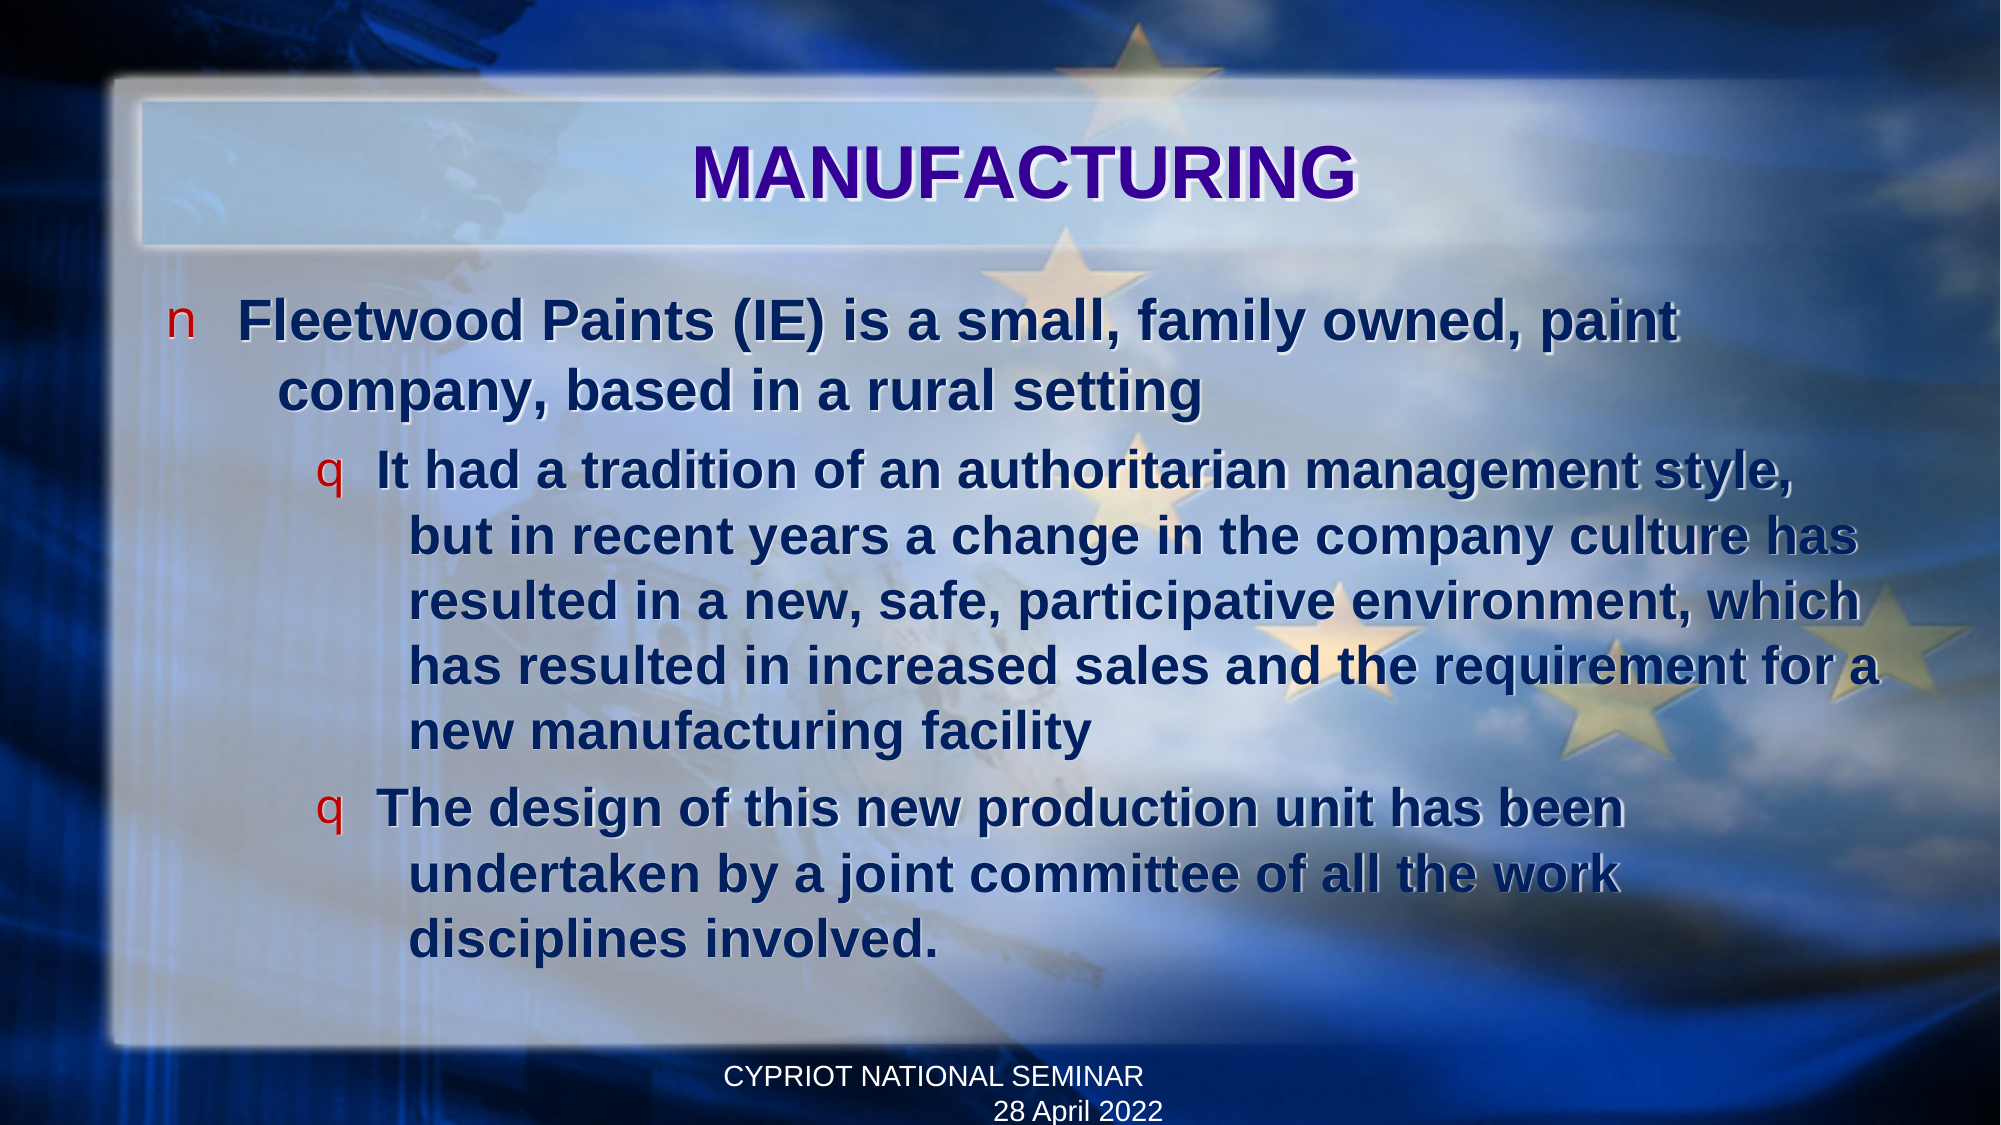

# MANUFACTURING
 Fleetwood Paints (IE) is a small, family owned, paint company, based in a rural setting
 It had a tradition of an authoritarian management style, but in recent years a change in the company culture has resulted in a new, safe, participative environment, which has resulted in increased sales and the requirement for a new manufacturing facility
 The design of this new production unit has been undertaken by a joint committee of all the work disciplines involved.
CYPRIOT NATIONAL SEMINAR 28 April 2022